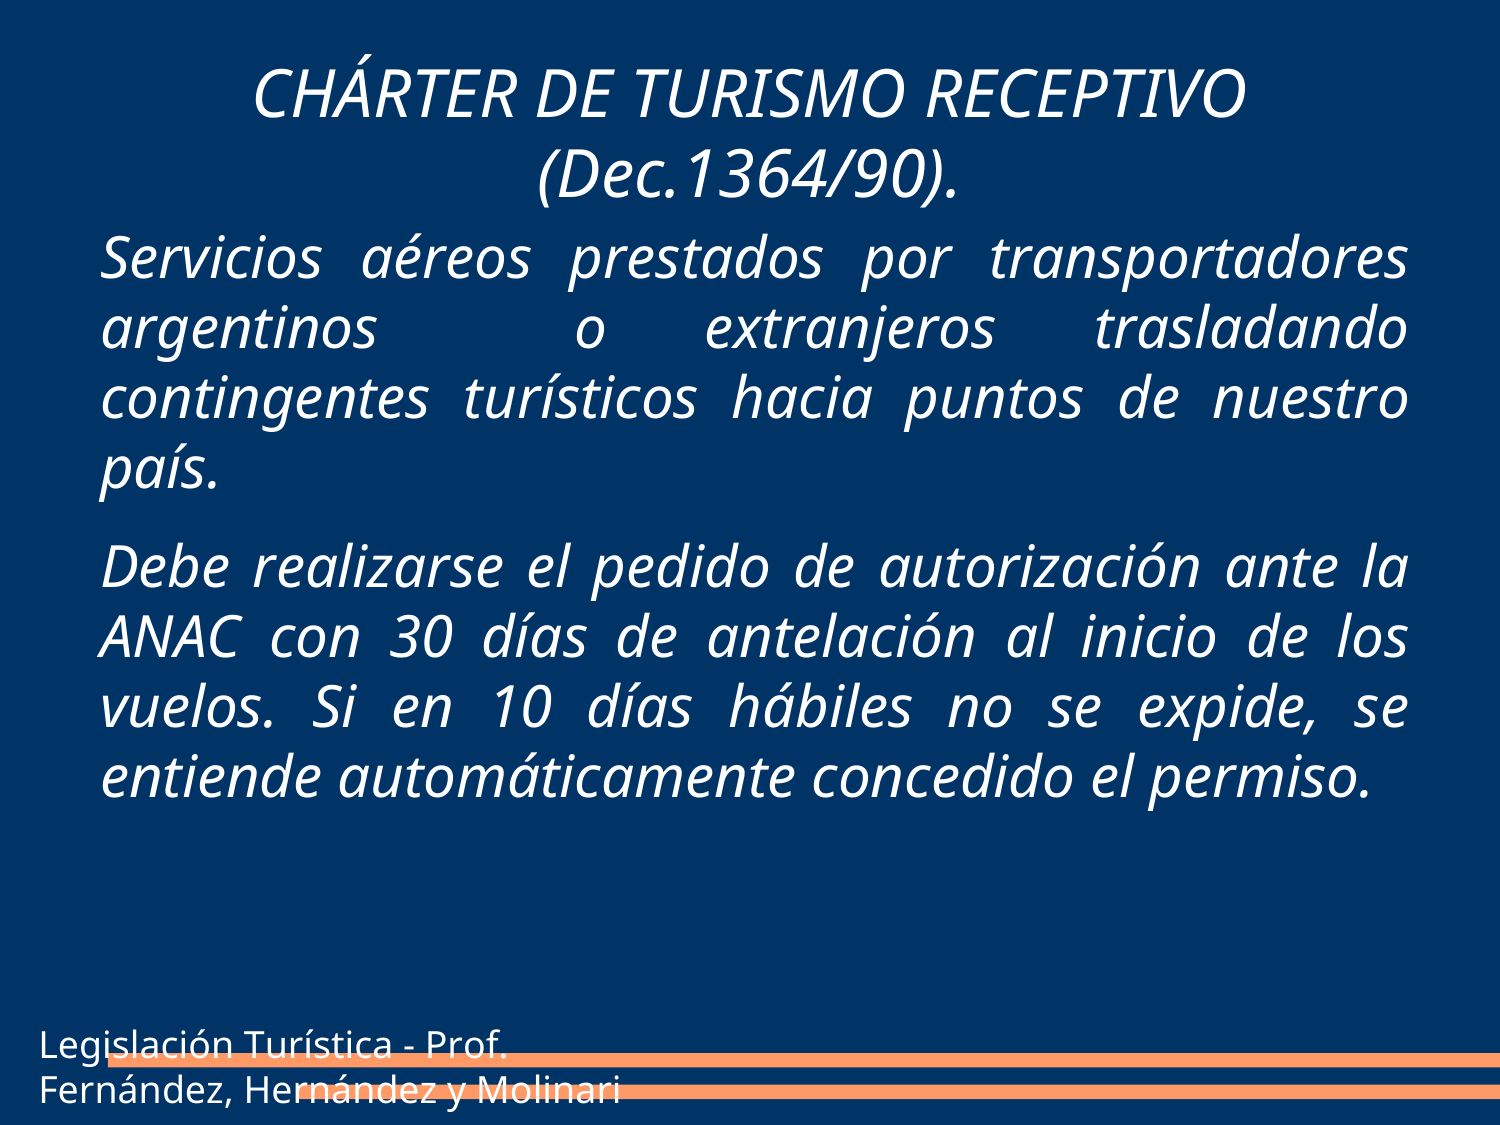

# CHÁRTER DE TURISMO RECEPTIVO (Dec.1364/90).
Servicios aéreos prestados por transportadores argentinos o extranjeros trasladando contingentes turísticos hacia puntos de nuestro país.
Debe realizarse el pedido de autorización ante la ANAC con 30 días de antelación al inicio de los vuelos. Si en 10 días hábiles no se expide, se entiende automáticamente concedido el permiso.
Legislación Turística - Prof. Fernández, Hernández y Molinari